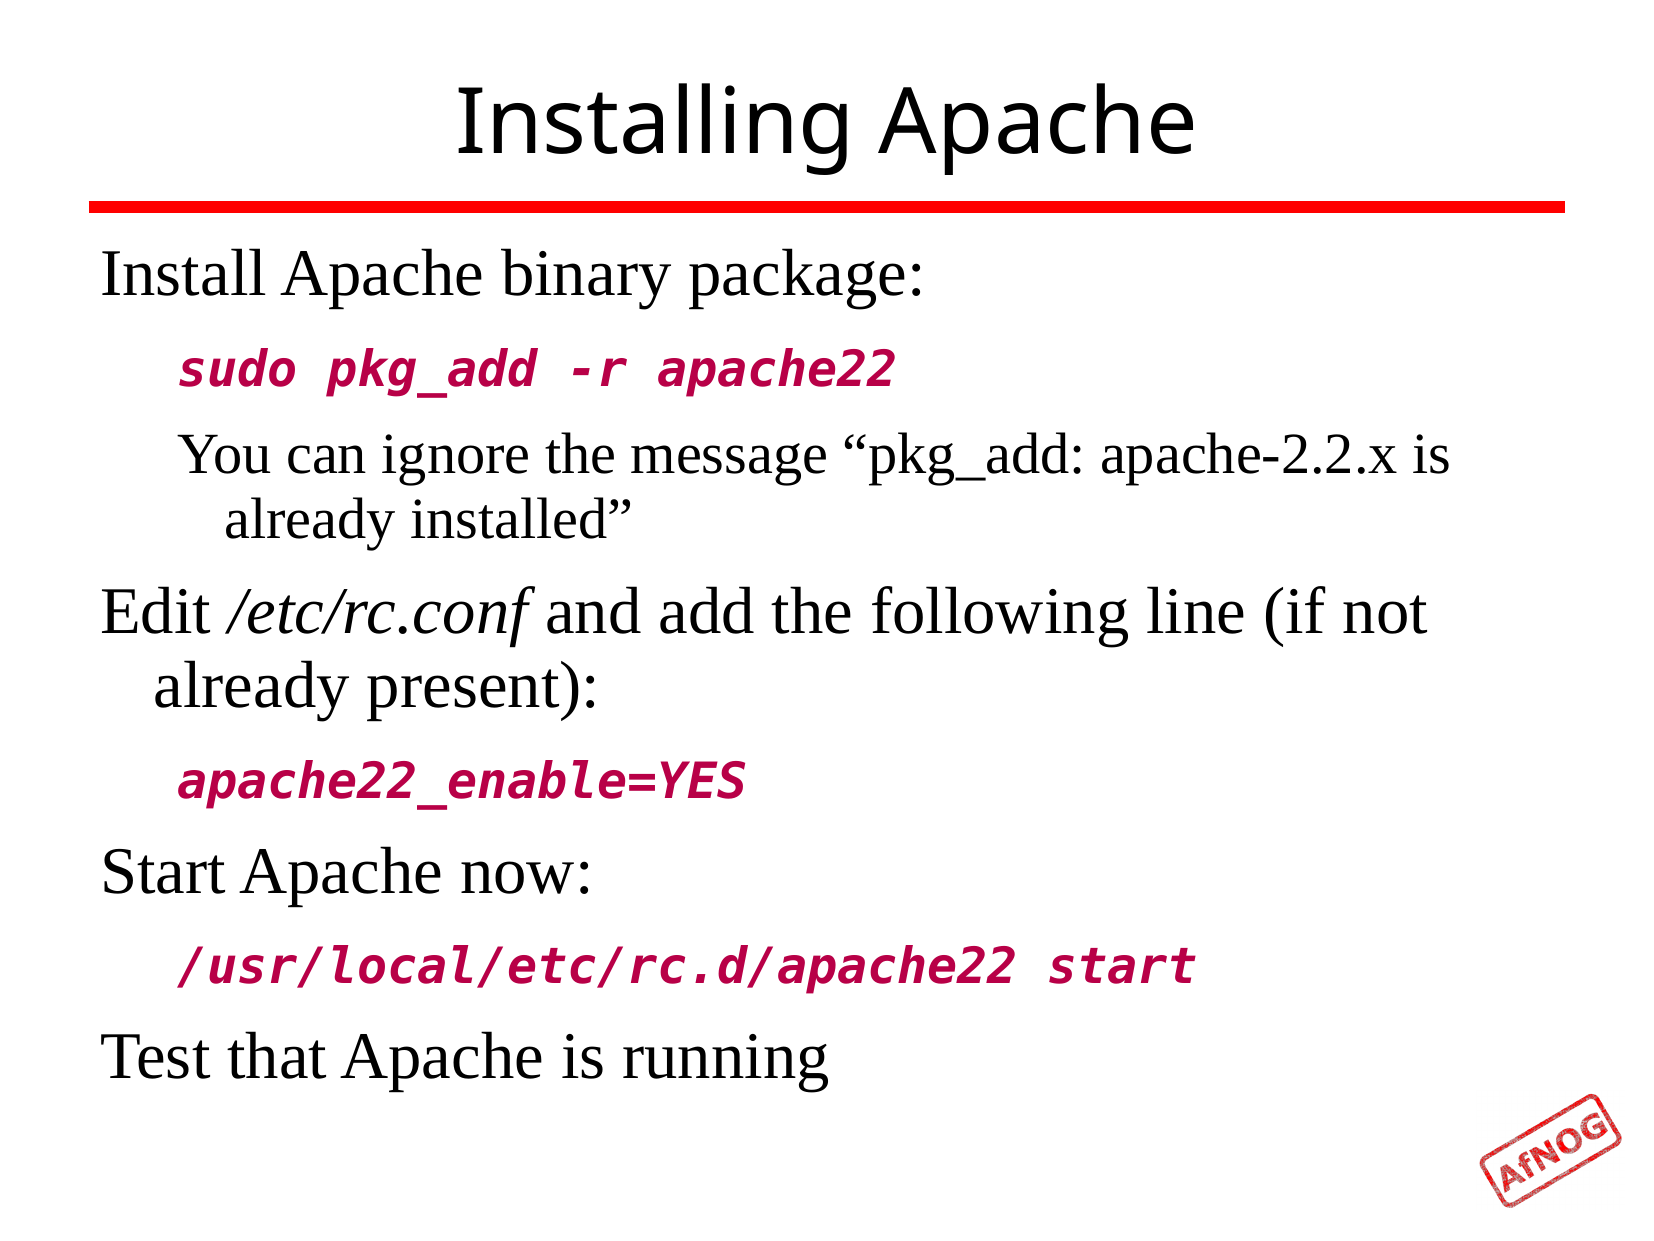

# Installing Apache
Install Apache binary package:
sudo pkg_add -r apache22
You can ignore the message “pkg_add: apache-2.2.x is already installed”
Edit /etc/rc.conf and add the following line (if not already present):
apache22_enable=YES
Start Apache now:
/usr/local/etc/rc.d/apache22 start
Test that Apache is running